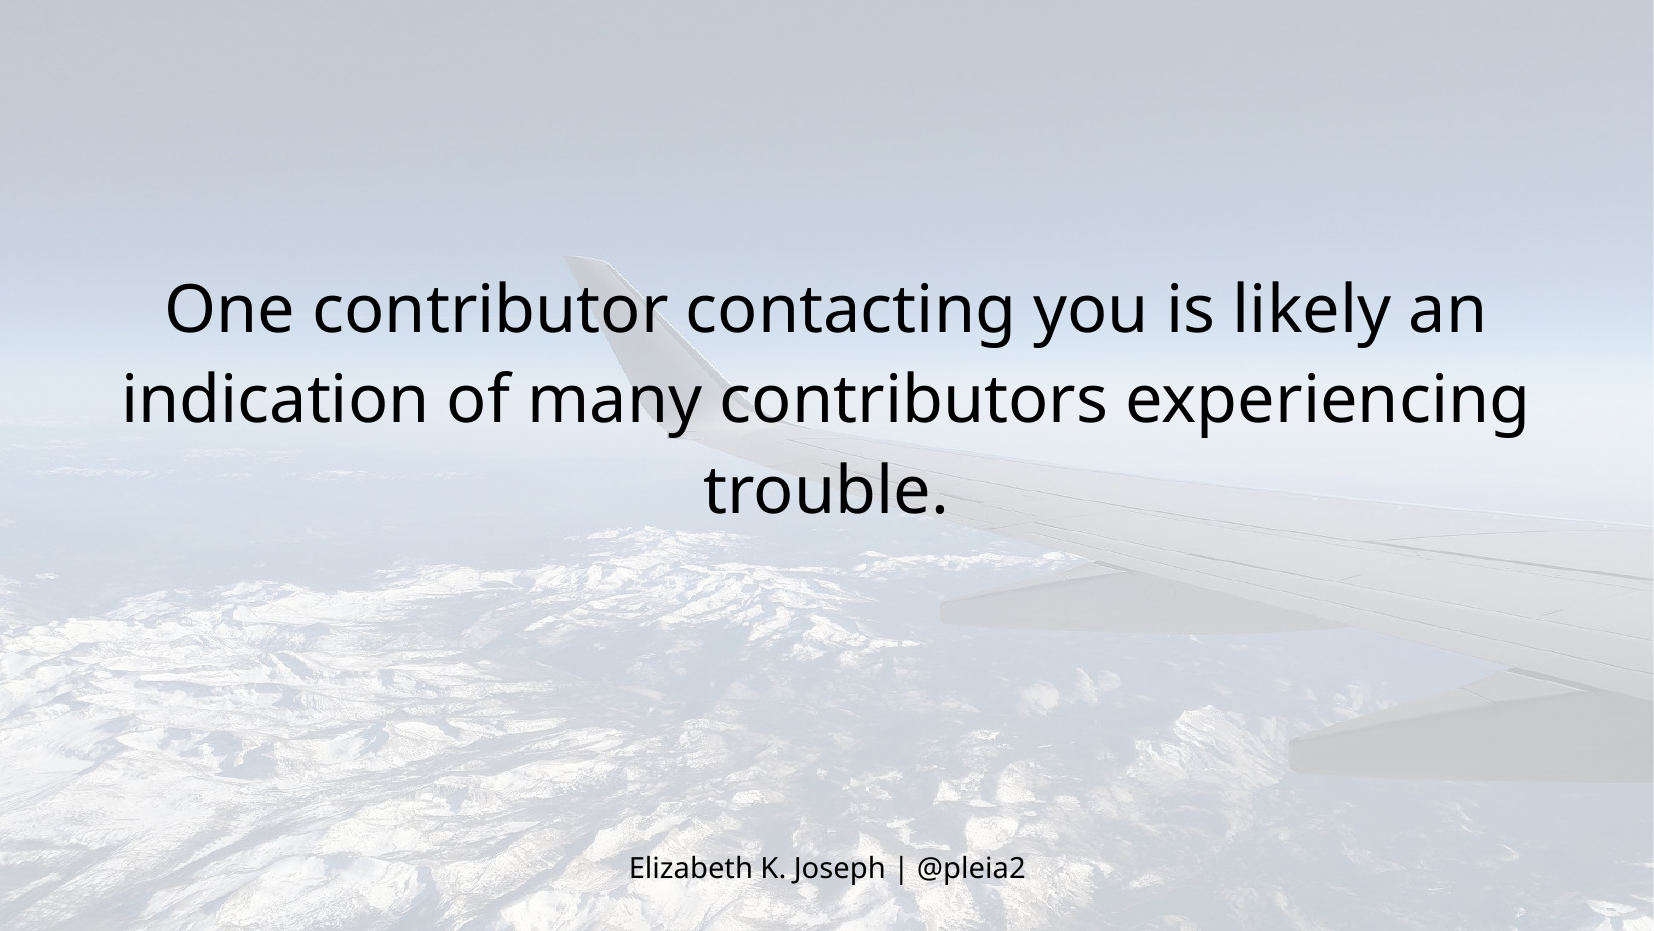

# One contributor contacting you is likely an indication of many contributors experiencing trouble.
Elizabeth K. Joseph | @pleia2